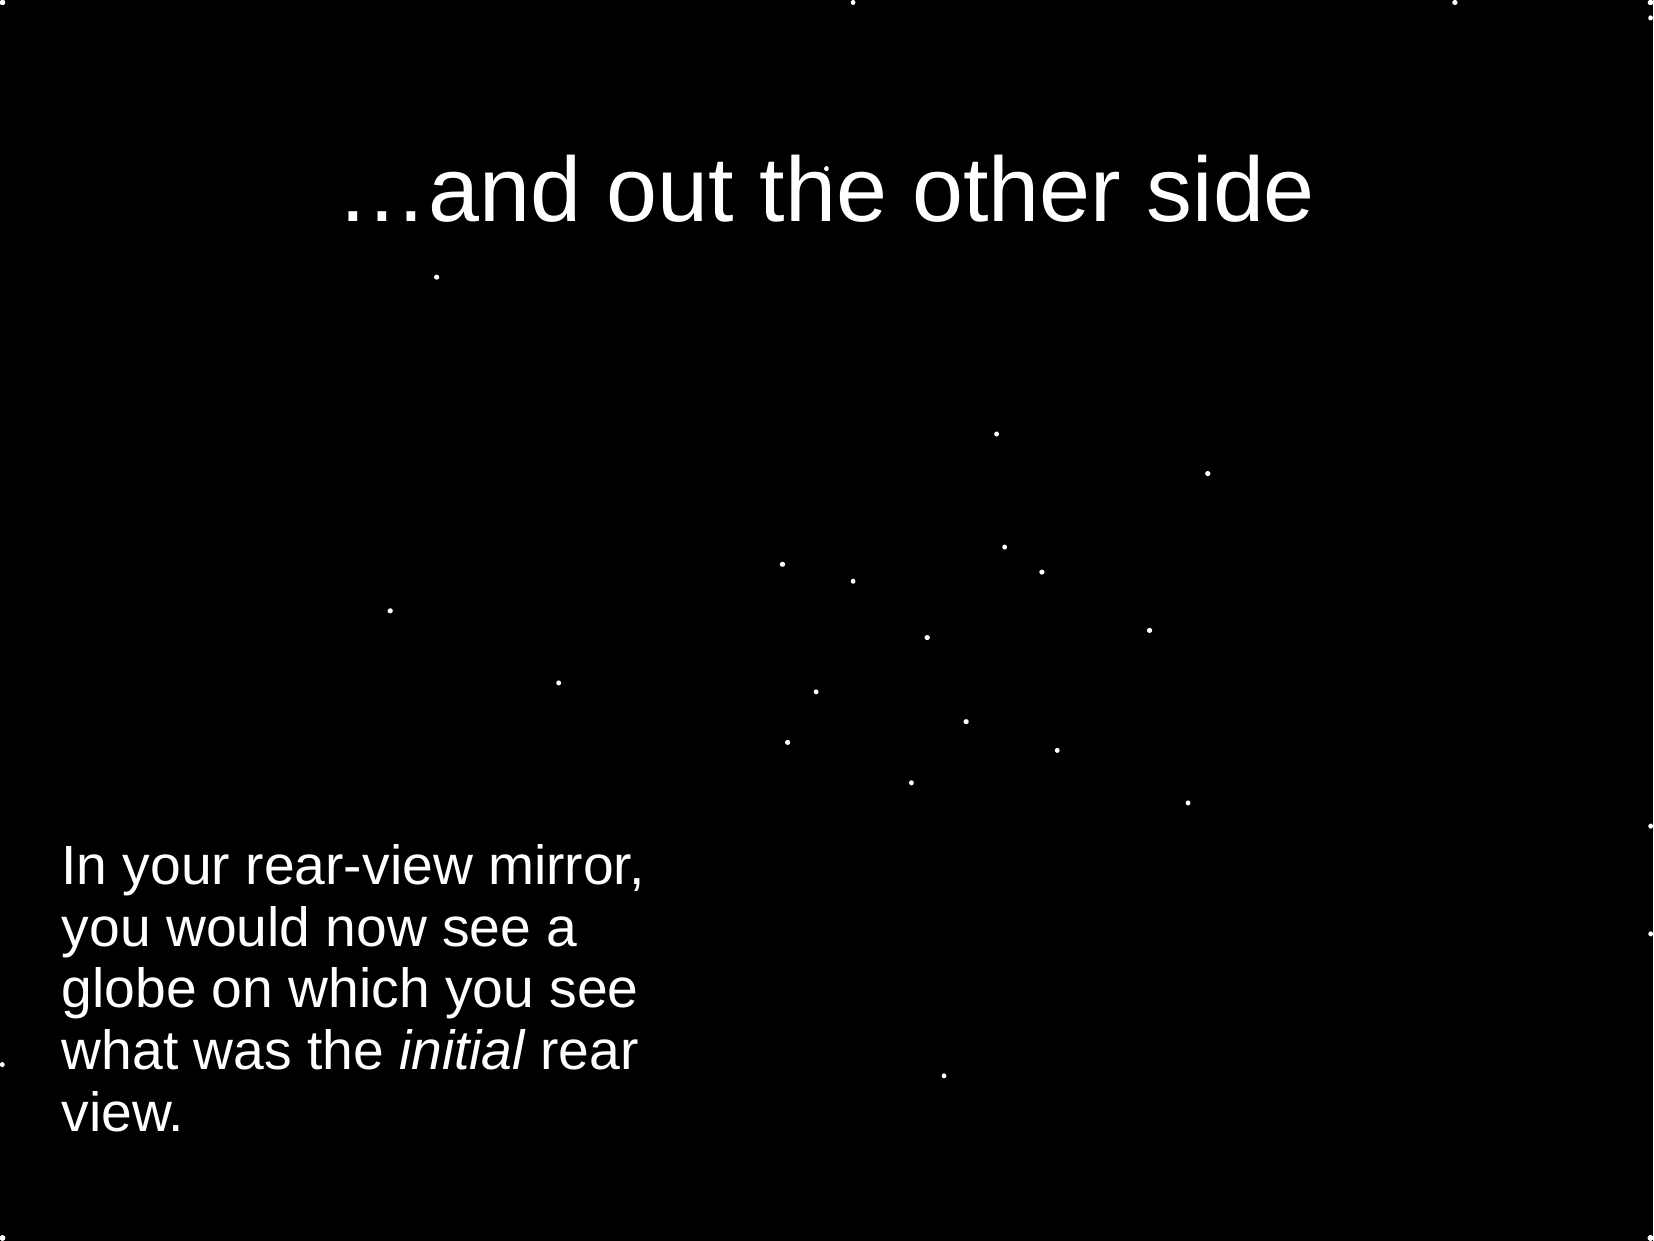

# …and out the other side
In your rear-view mirror, you would now see a globe on which you see what was the initial rear view.